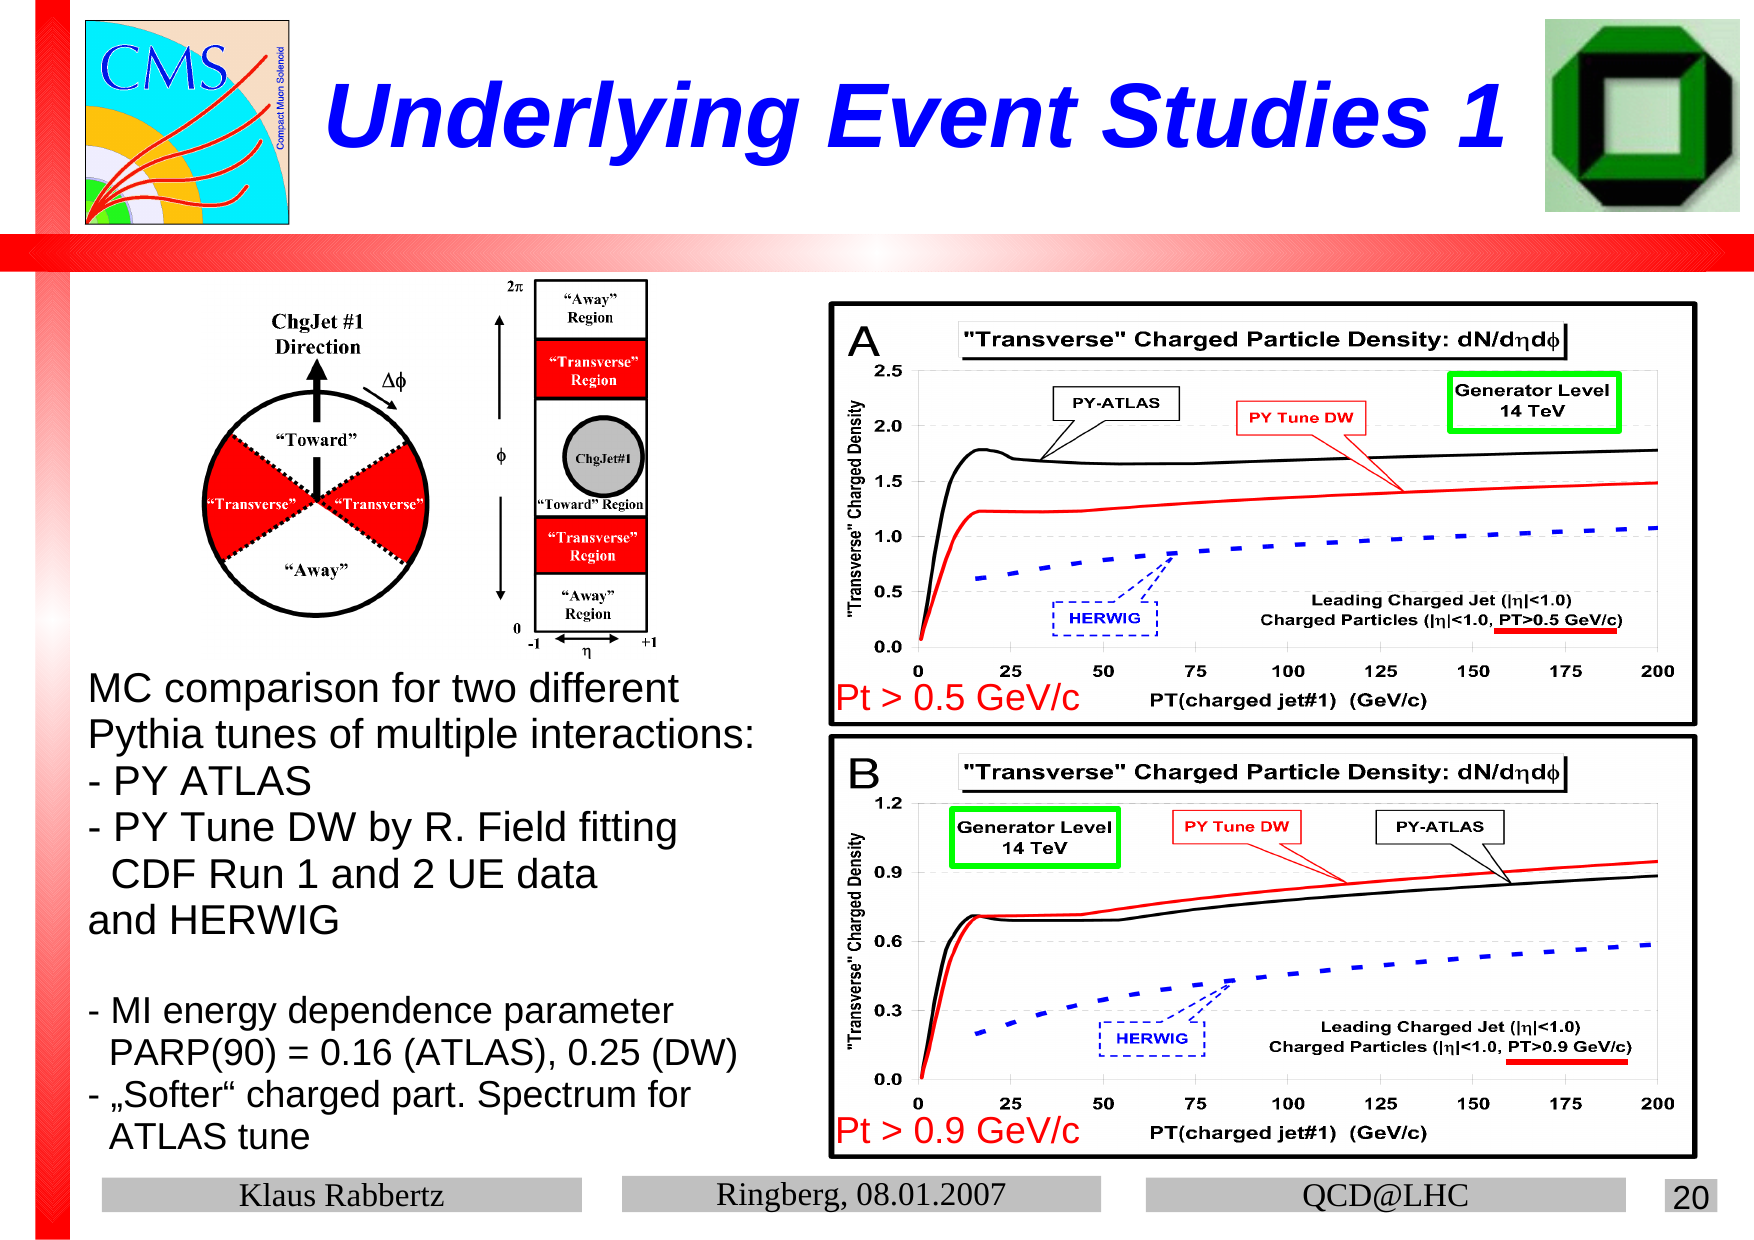

# Underlying Event Studies 1
MC comparison for two different
Pythia tunes of multiple interactions:
- PY ATLAS
- PY Tune DW by R. Field fitting
 CDF Run 1 and 2 UE data
and HERWIG
- MI energy dependence parameter
 PARP(90) = 0.16 (ATLAS), 0.25 (DW)
- „Softer“ charged part. Spectrum for
 ATLAS tune
Pt > 0.5 GeV/c
Pt > 0.9 GeV/c